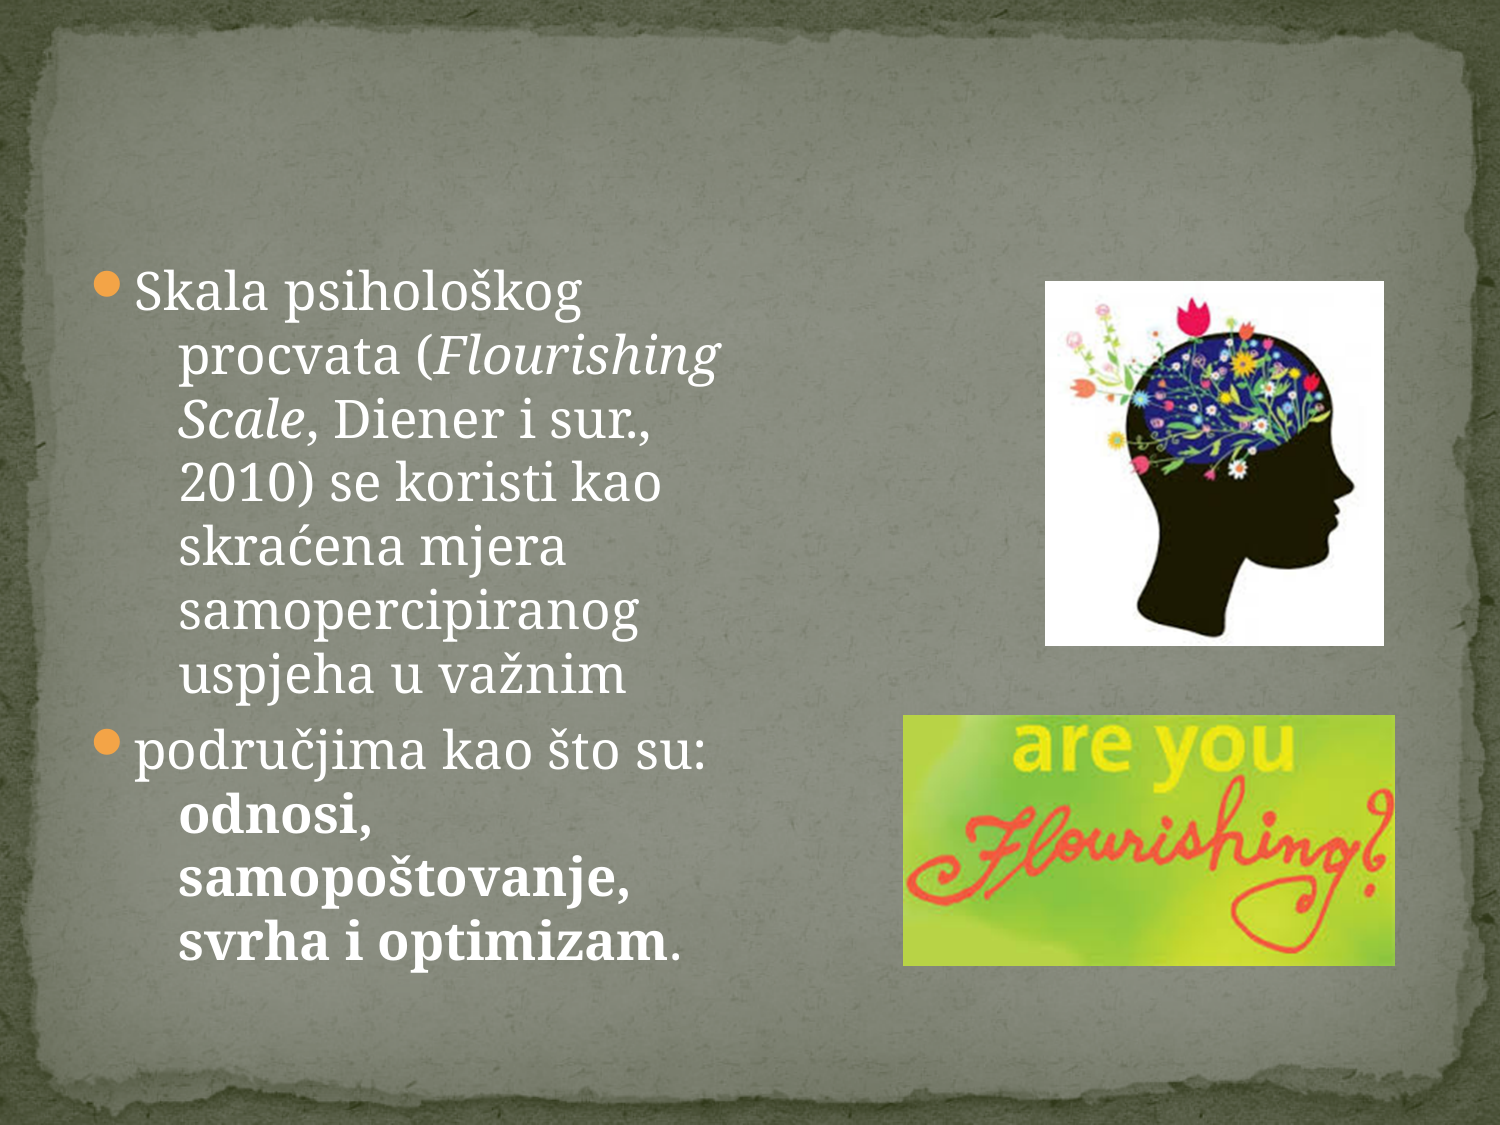

#
Skala psihološkog procvata (Flourishing Scale, Diener i sur., 2010) se koristi kao skraćena mjera samopercipiranog uspjeha u važnim
područjima kao što su: odnosi, samopoštovanje, svrha i optimizam.